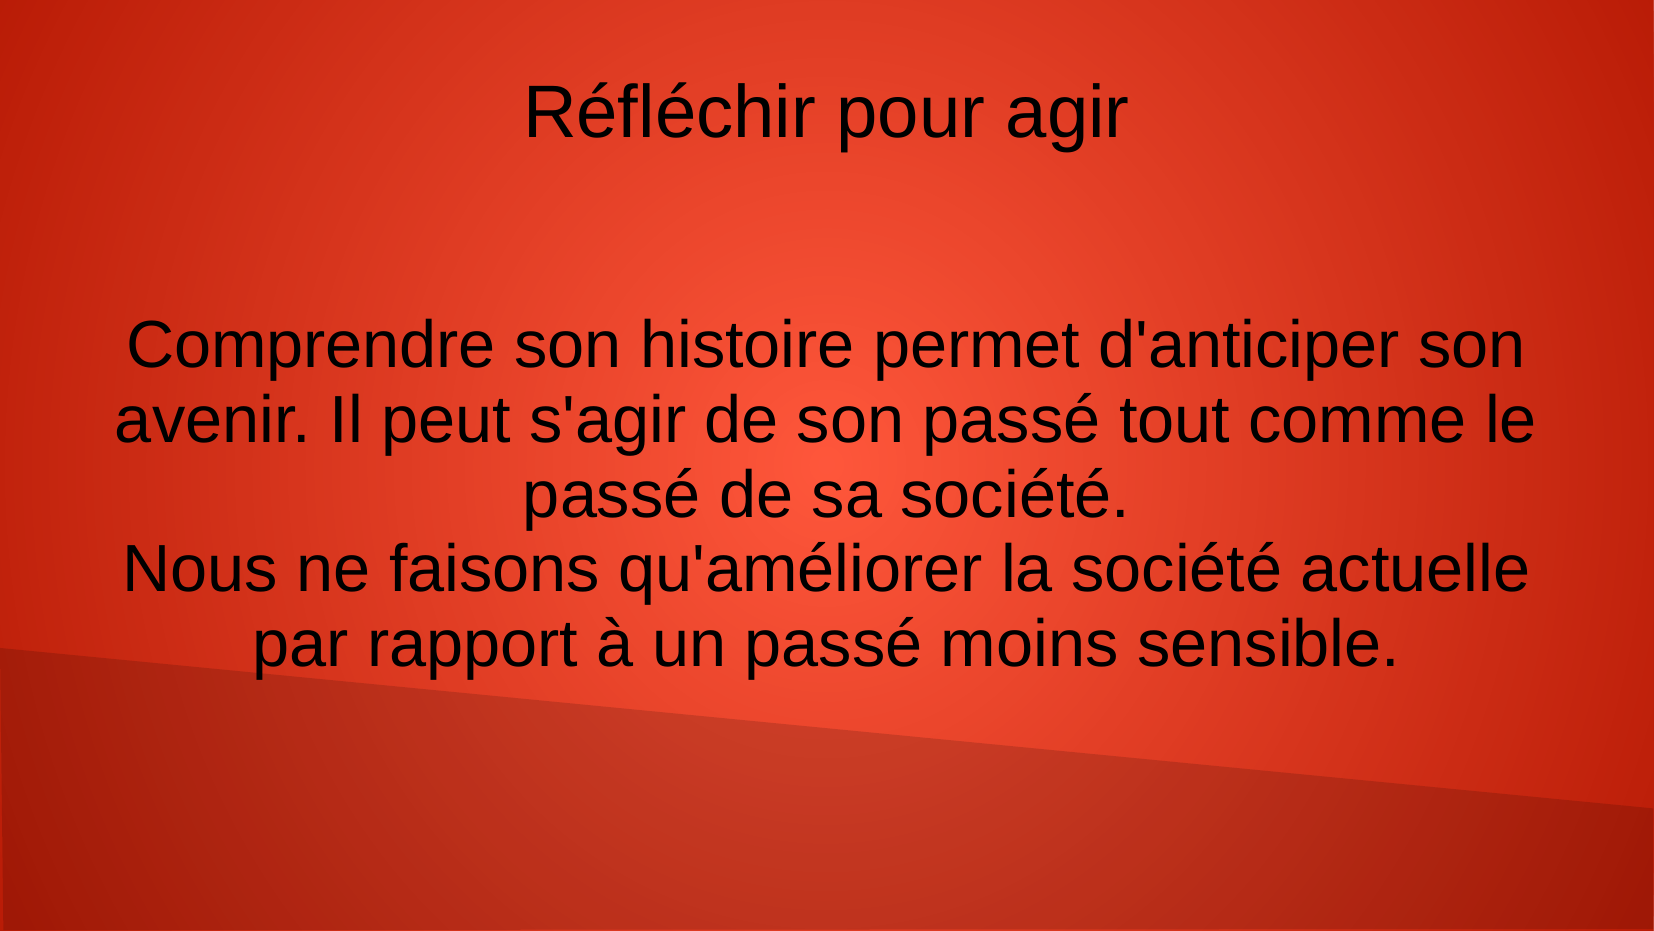

# Réfléchir pour agir
Comprendre son histoire permet d'anticiper son avenir. Il peut s'agir de son passé tout comme le passé de sa société.
Nous ne faisons qu'améliorer la société actuelle par rapport à un passé moins sensible.